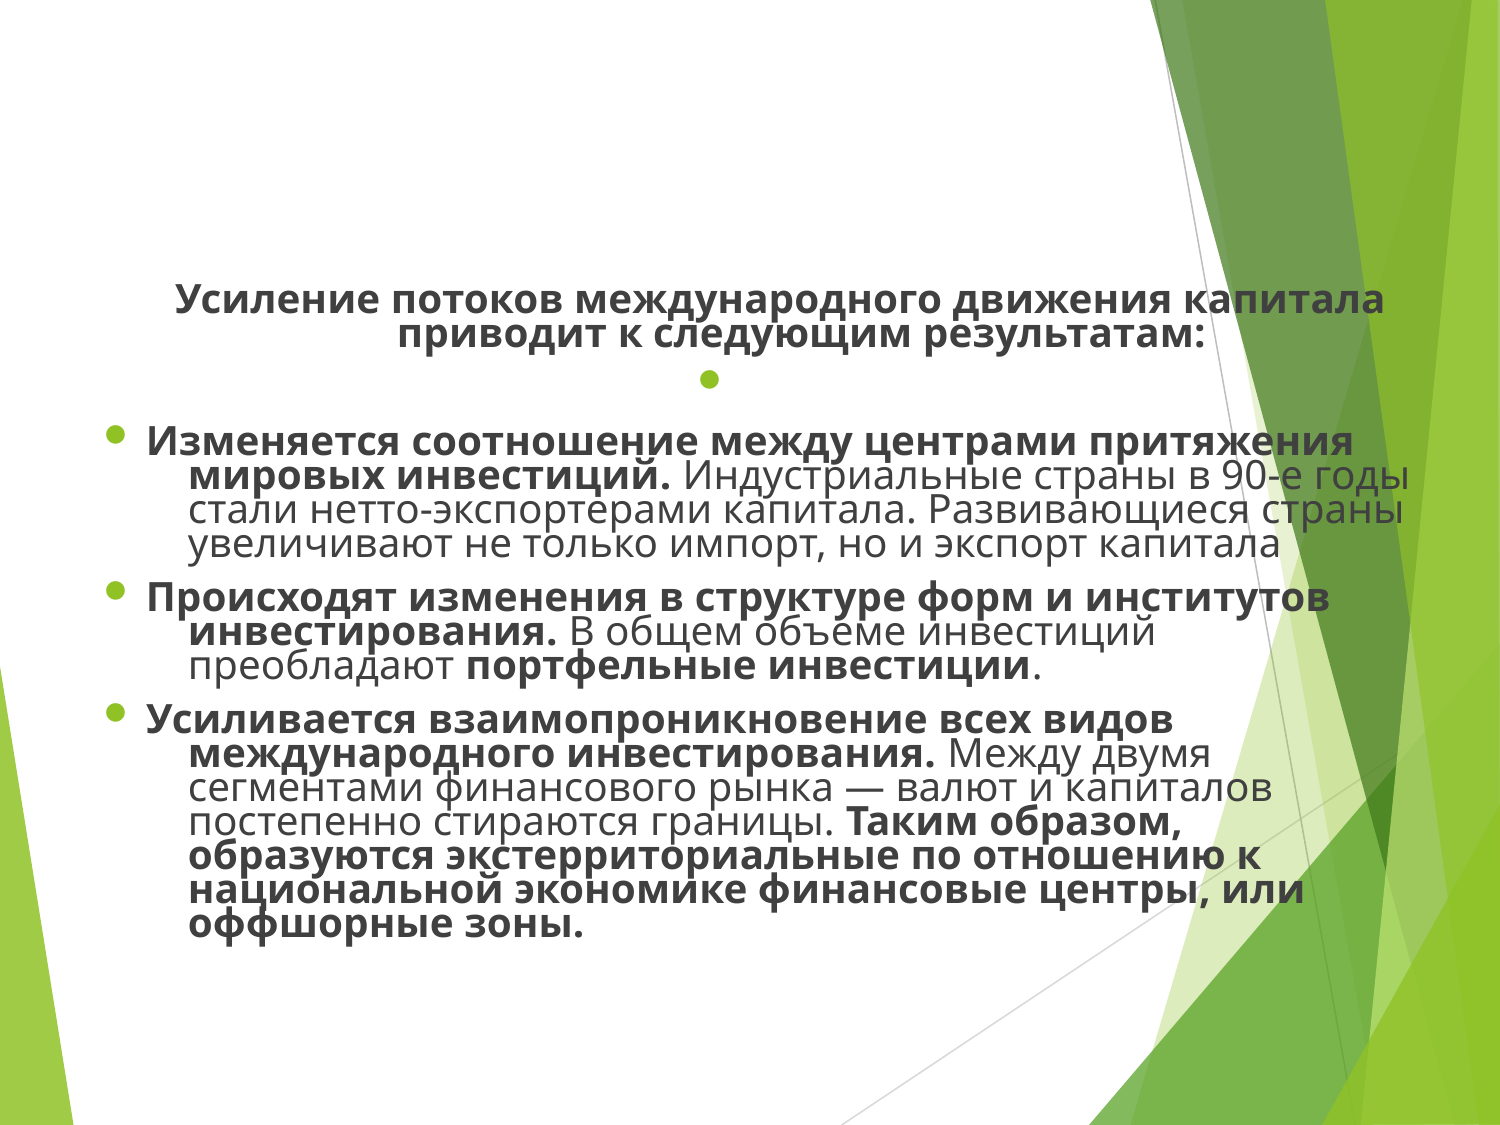

# Усиление потоков международного движения капитала приводит к следующим результатам:
Изменяется соотношение между центрами притяжения мировых инвестиций. Индустриальные страны в 90-е годы стали нетто-экспортерами капитала. Развивающиеся страны увеличивают не только импорт, но и экспорт капитала
Происходят изменения в структуре форм и институтов инвестирования. В общем объеме инвестиций преобладают портфельные инвестиции.
Усиливается взаимопроникновение всех видов международного инвестирования. Между двумя сегментами финансового рынка — валют и капиталов постепенно стираются границы. Таким образом, образуются экстерриториальные по отношению к национальной экономике финансовые центры, или оффшорные зоны.